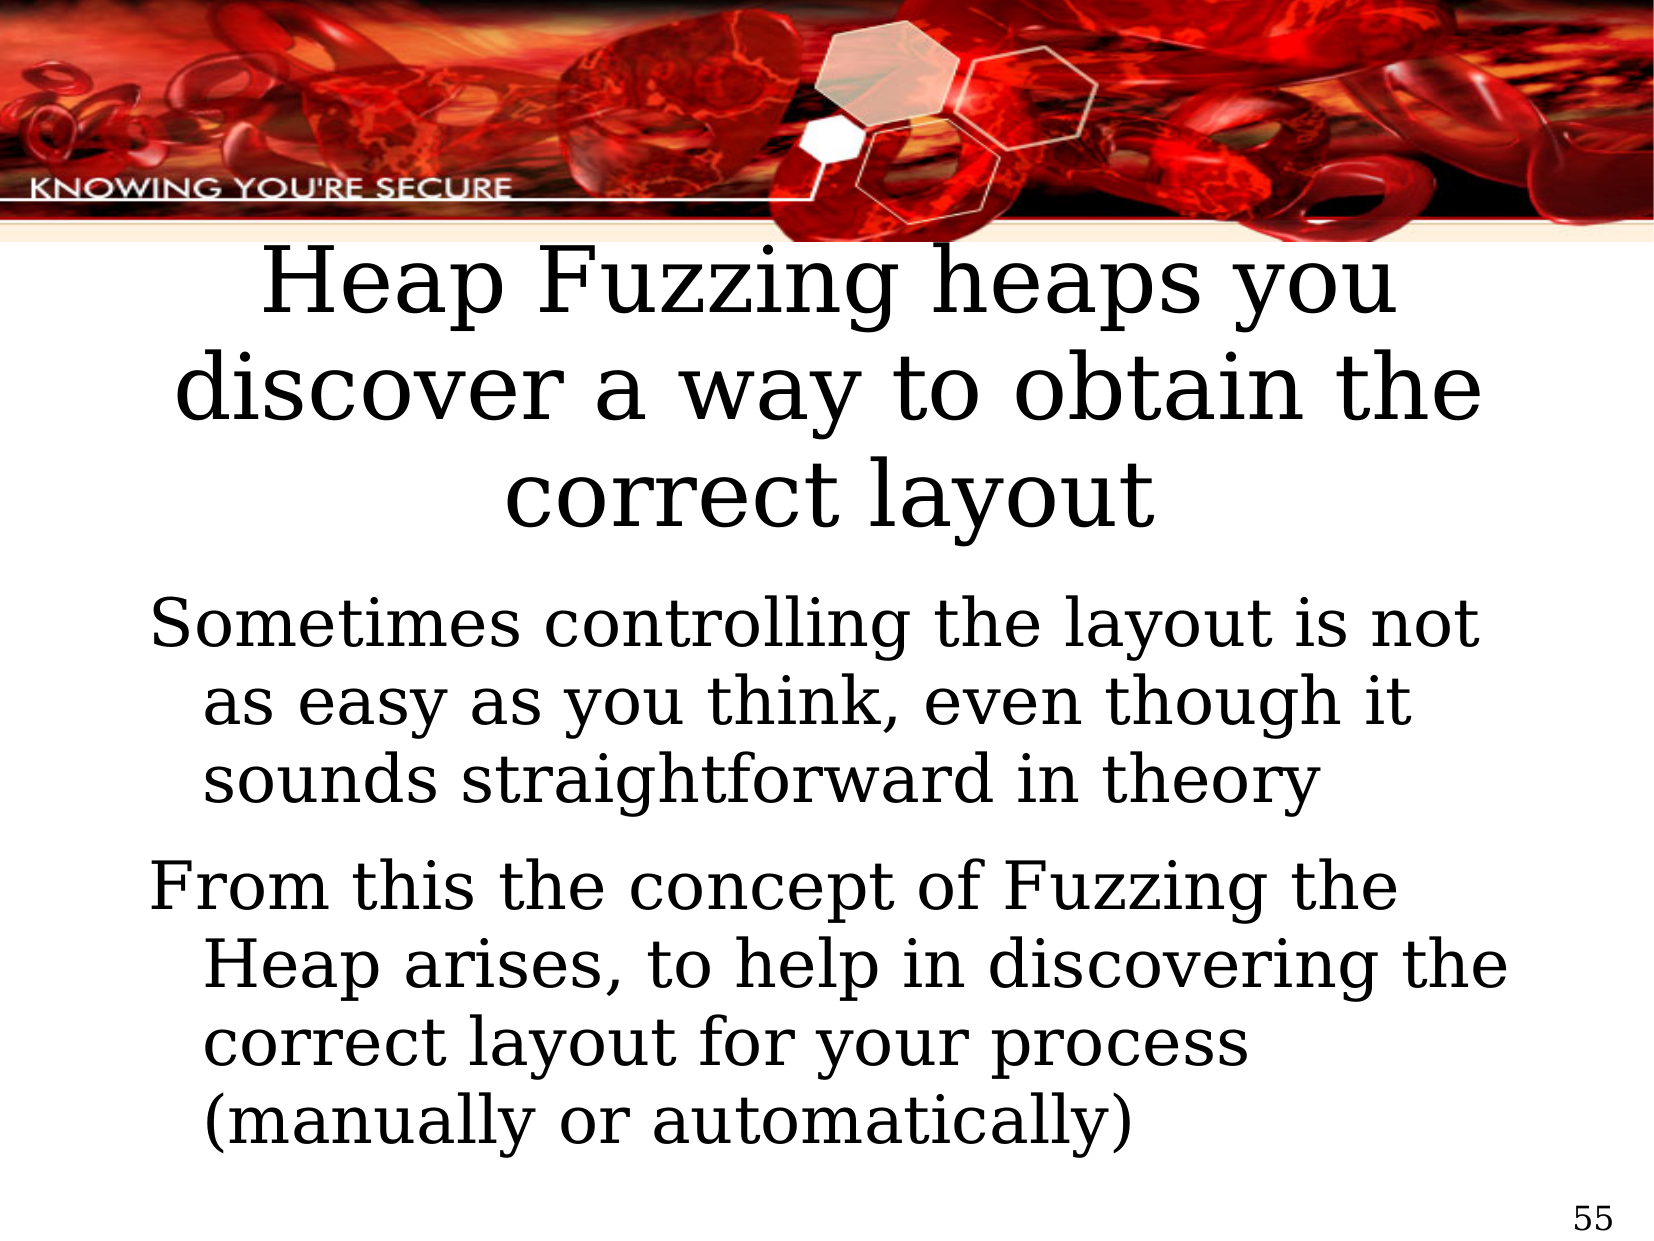

# Heap Fuzzing heaps you discover a way to obtain the correct layout
Sometimes controlling the layout is not as easy as you think, even though it sounds straightforward in theory
From this the concept of Fuzzing the Heap arises, to help in discovering the correct layout for your process (manually or automatically)